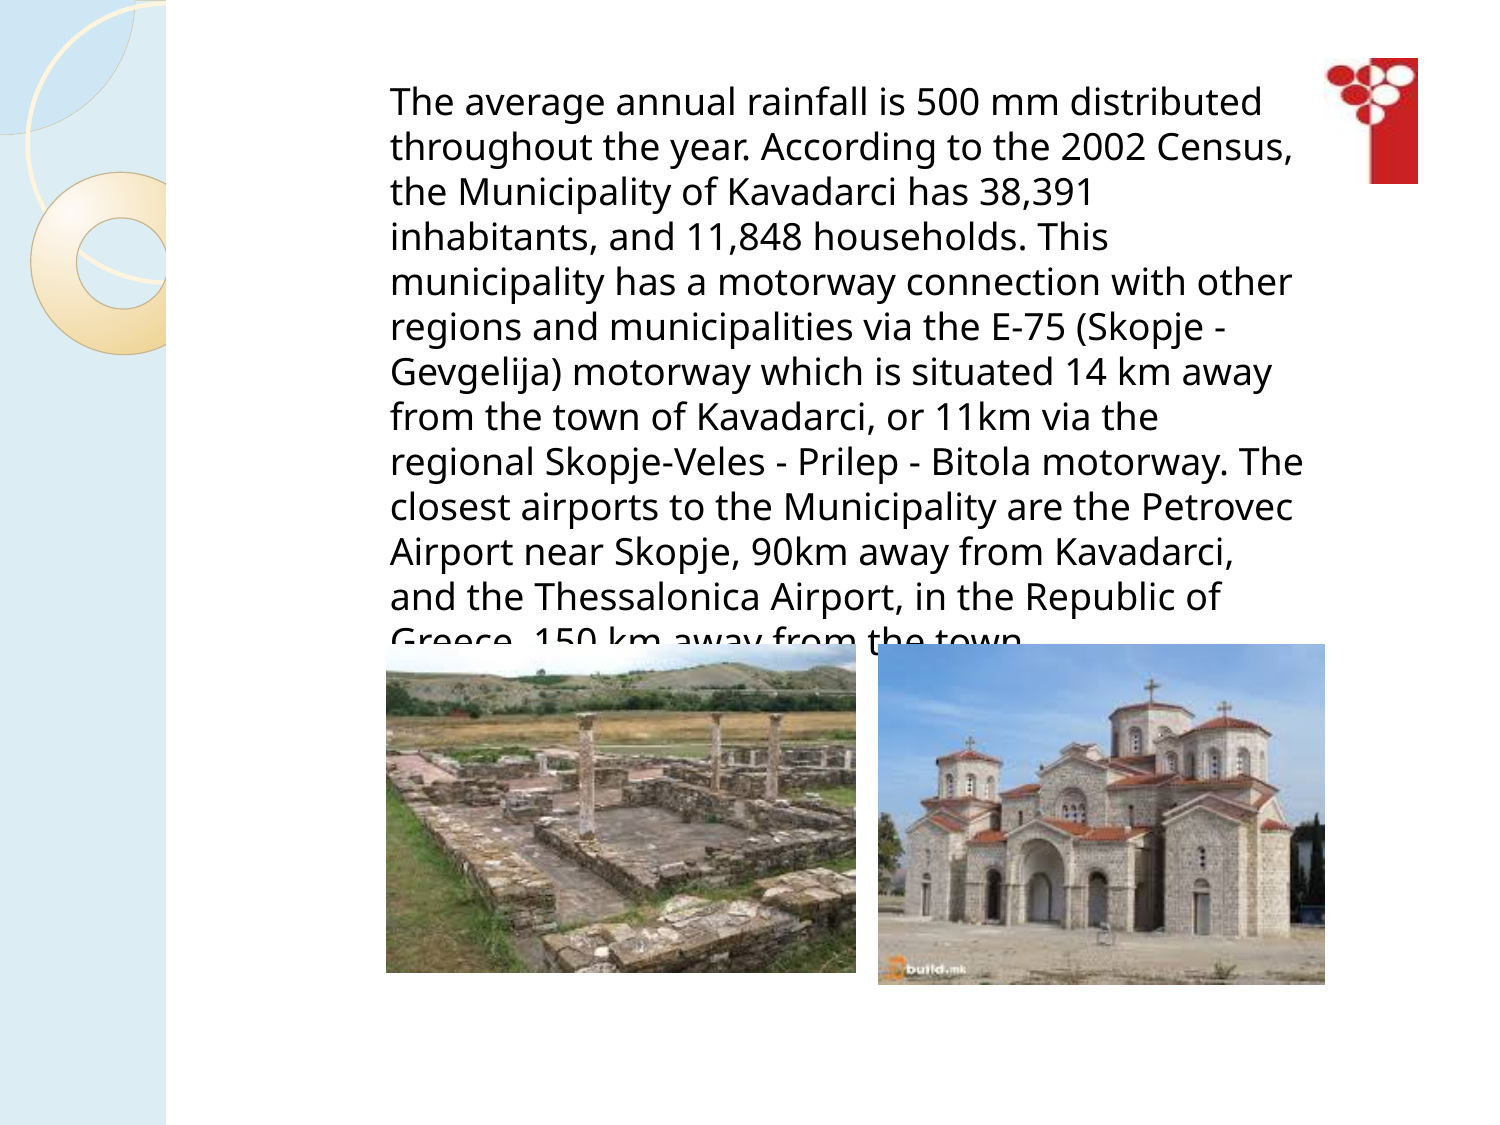

The average annual rainfall is 500 mm distributed throughout the year. According to the 2002 Census, the Municipality of Kavadarci has 38,391 inhabitants, and 11,848 households. This municipality has a motorway connection with other regions and municipalities via the E-75 (Skopje - Gevgelija) motorway which is situated 14 km away from the town of Kavadarci, or 11km via the regional Skopje-Veles - Prilep - Bitola motorway. The closest airports to the Municipality are the Petrovec Airport near Skopje, 90km away from Kavadarci, and the Thessalonica Airport, in the Republic of Greece, 150 km away from the town.